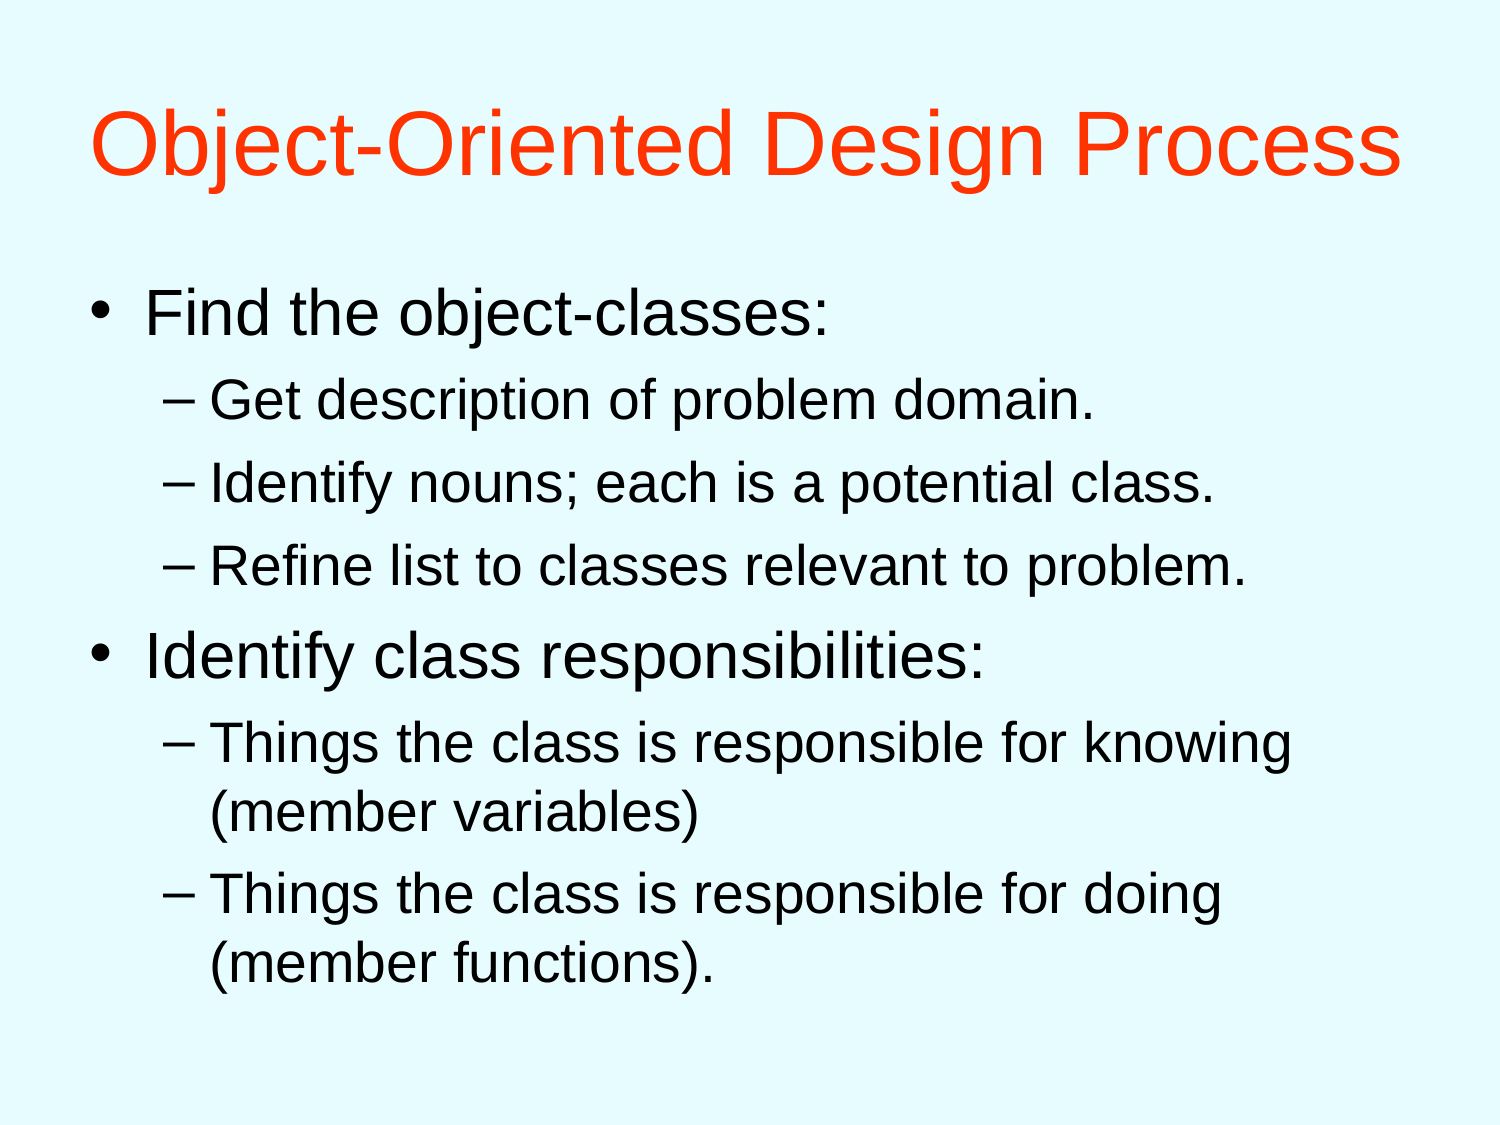

# Object-Oriented Design Process
Find the object-classes:
Get description of problem domain.
Identify nouns; each is a potential class.
Refine list to classes relevant to problem.
Identify class responsibilities:
Things the class is responsible for knowing (member variables)
Things the class is responsible for doing (member functions).